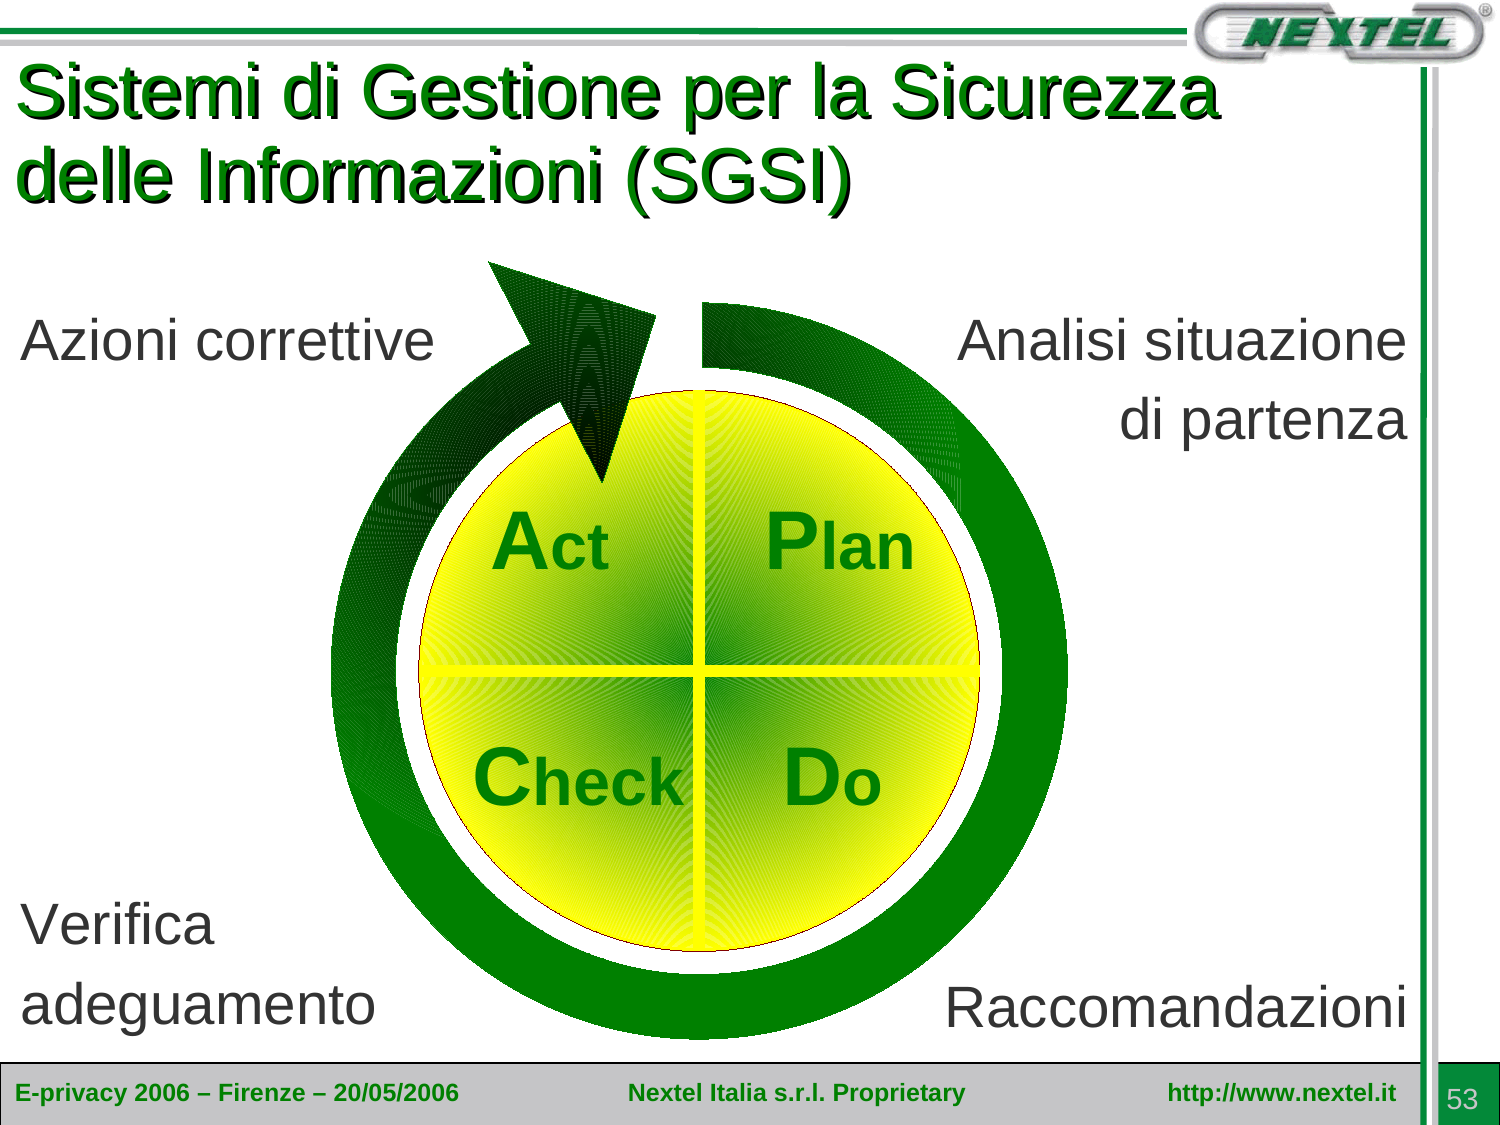

# Sistemi di Gestione per la Sicurezza delle Informazioni (SGSI)
Azioni correttive
Analisi situazione
di partenza
Act
Plan
Check
Do
Verifica
adeguamento
Raccomandazioni
53